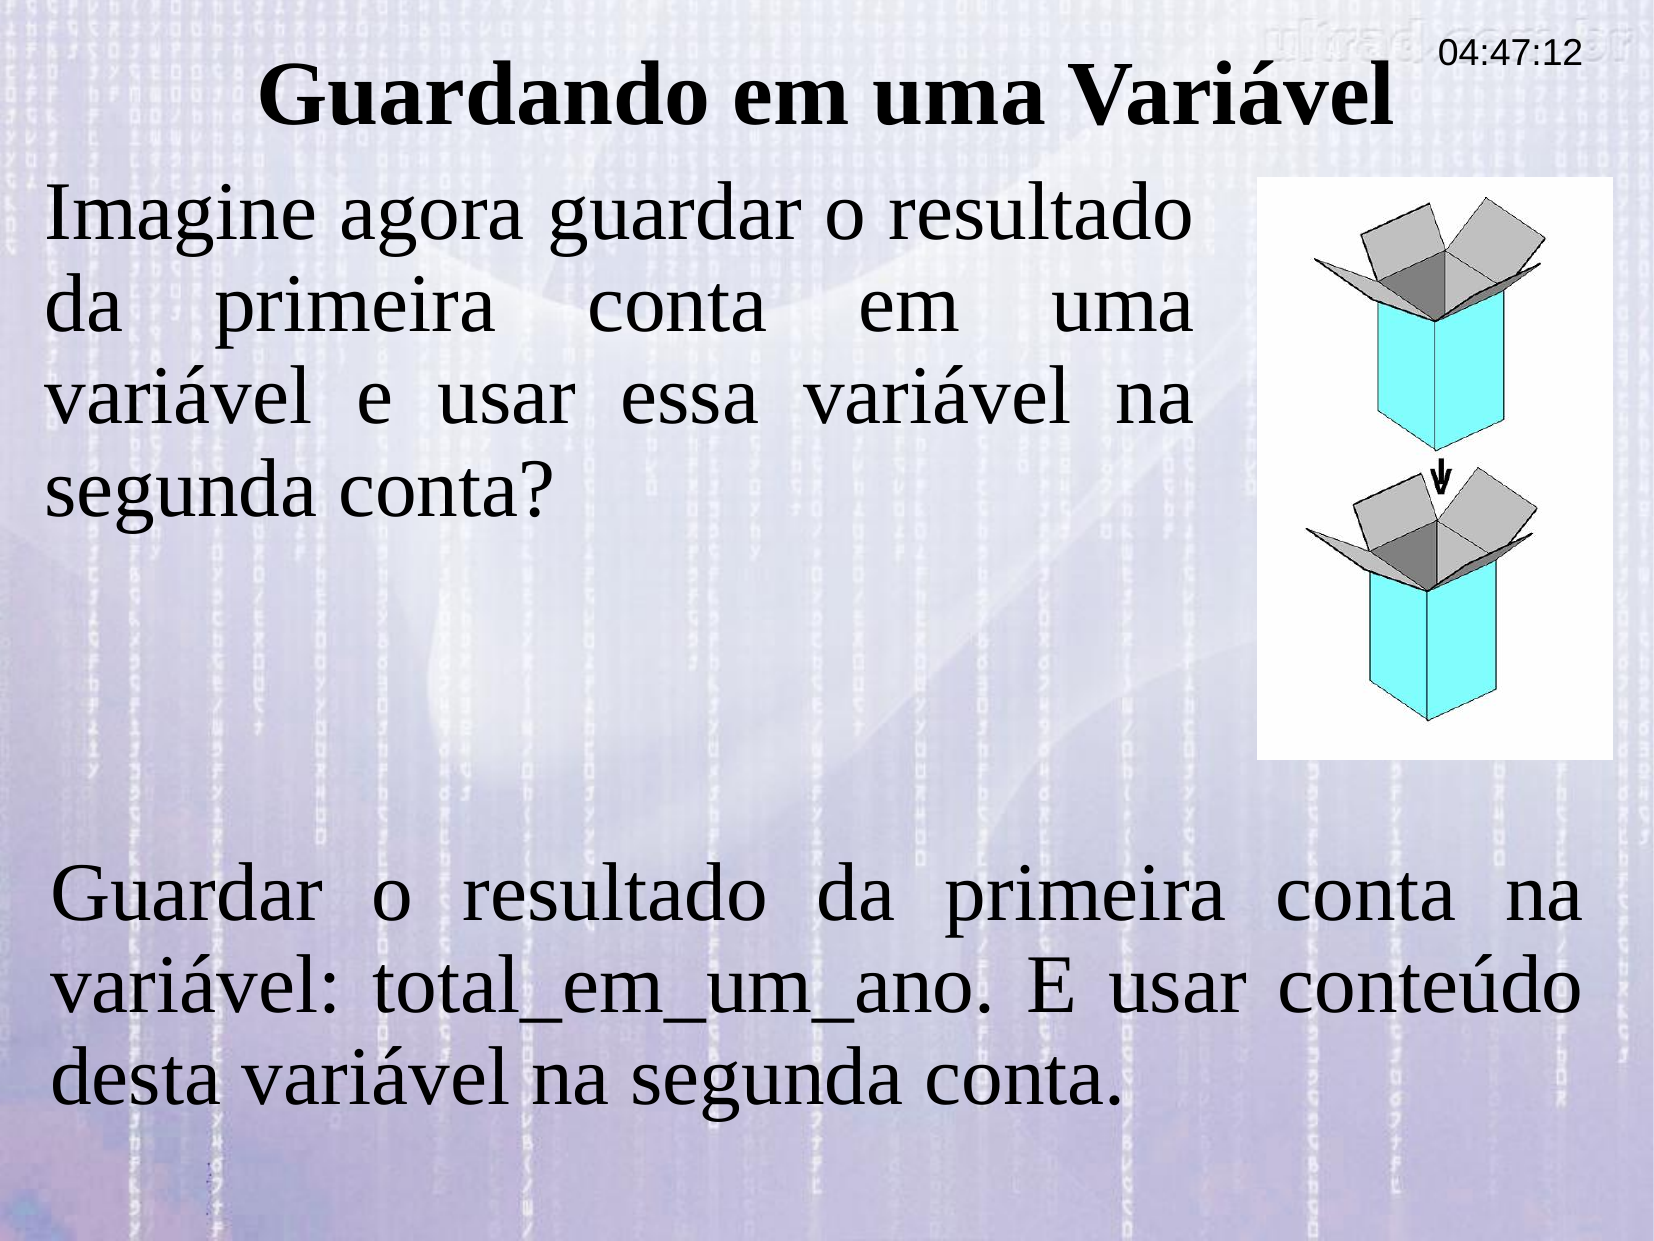

02:09:47
Guardando em uma Variável
Imagine agora guardar o resultado da primeira conta em uma variável e usar essa variável na segunda conta?
Guardar o resultado da primeira conta na variável: total_em_um_ano. E usar conteúdo desta variável na segunda conta.